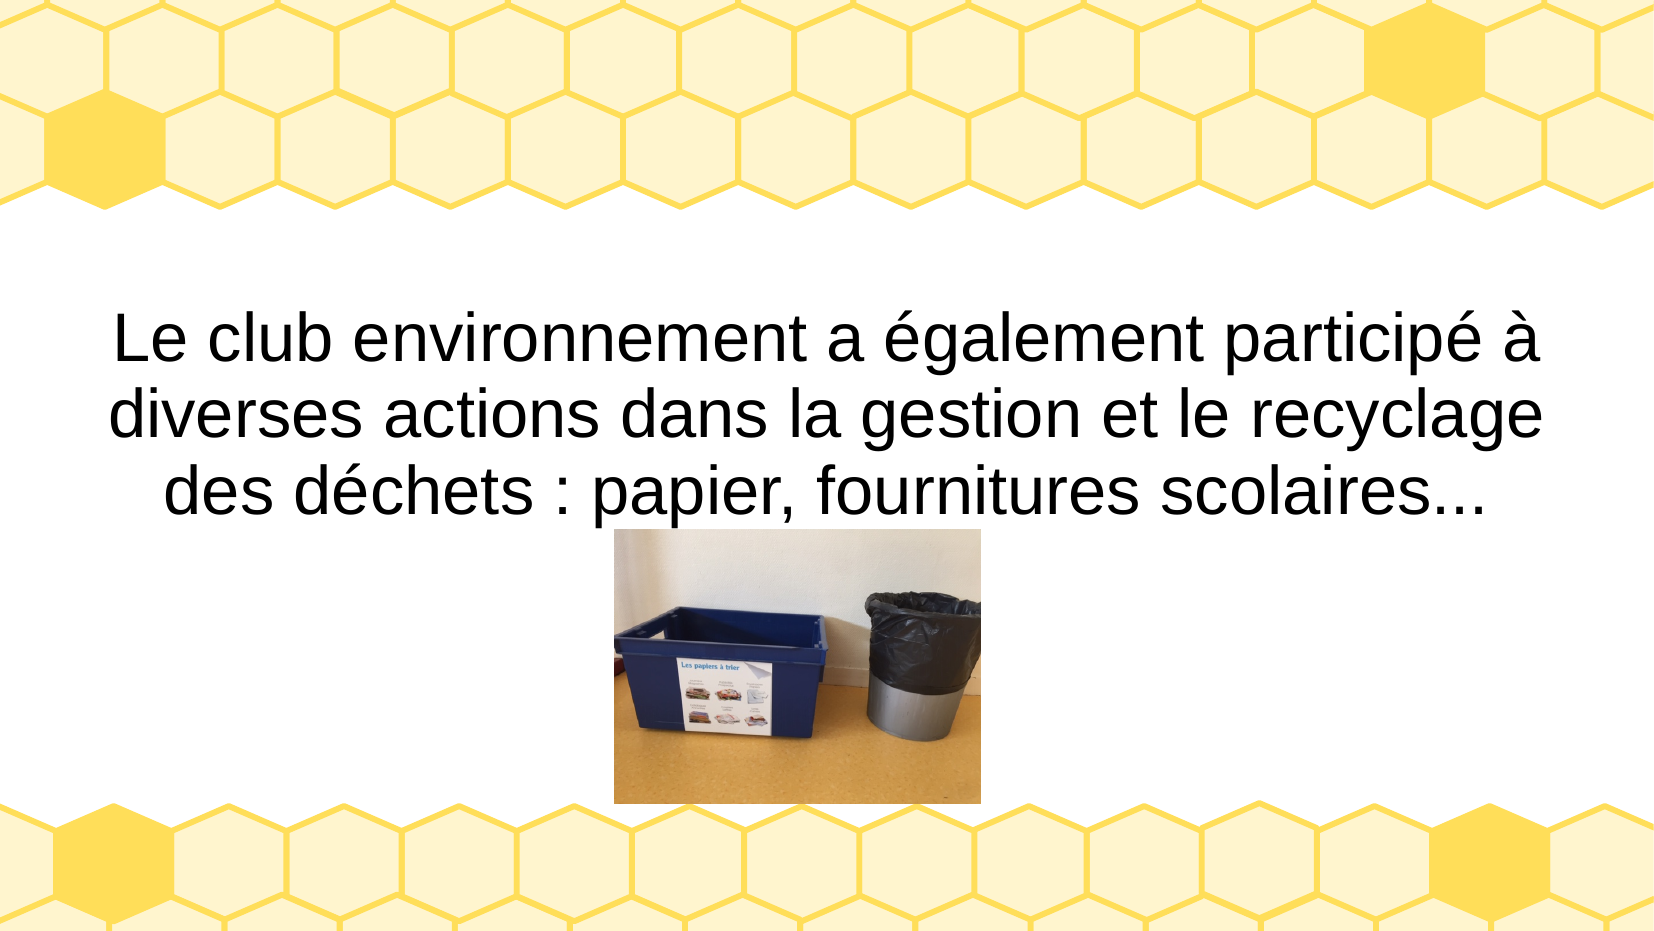

# Le club environnement a également participé à diverses actions dans la gestion et le recyclage des déchets : papier, fournitures scolaires...